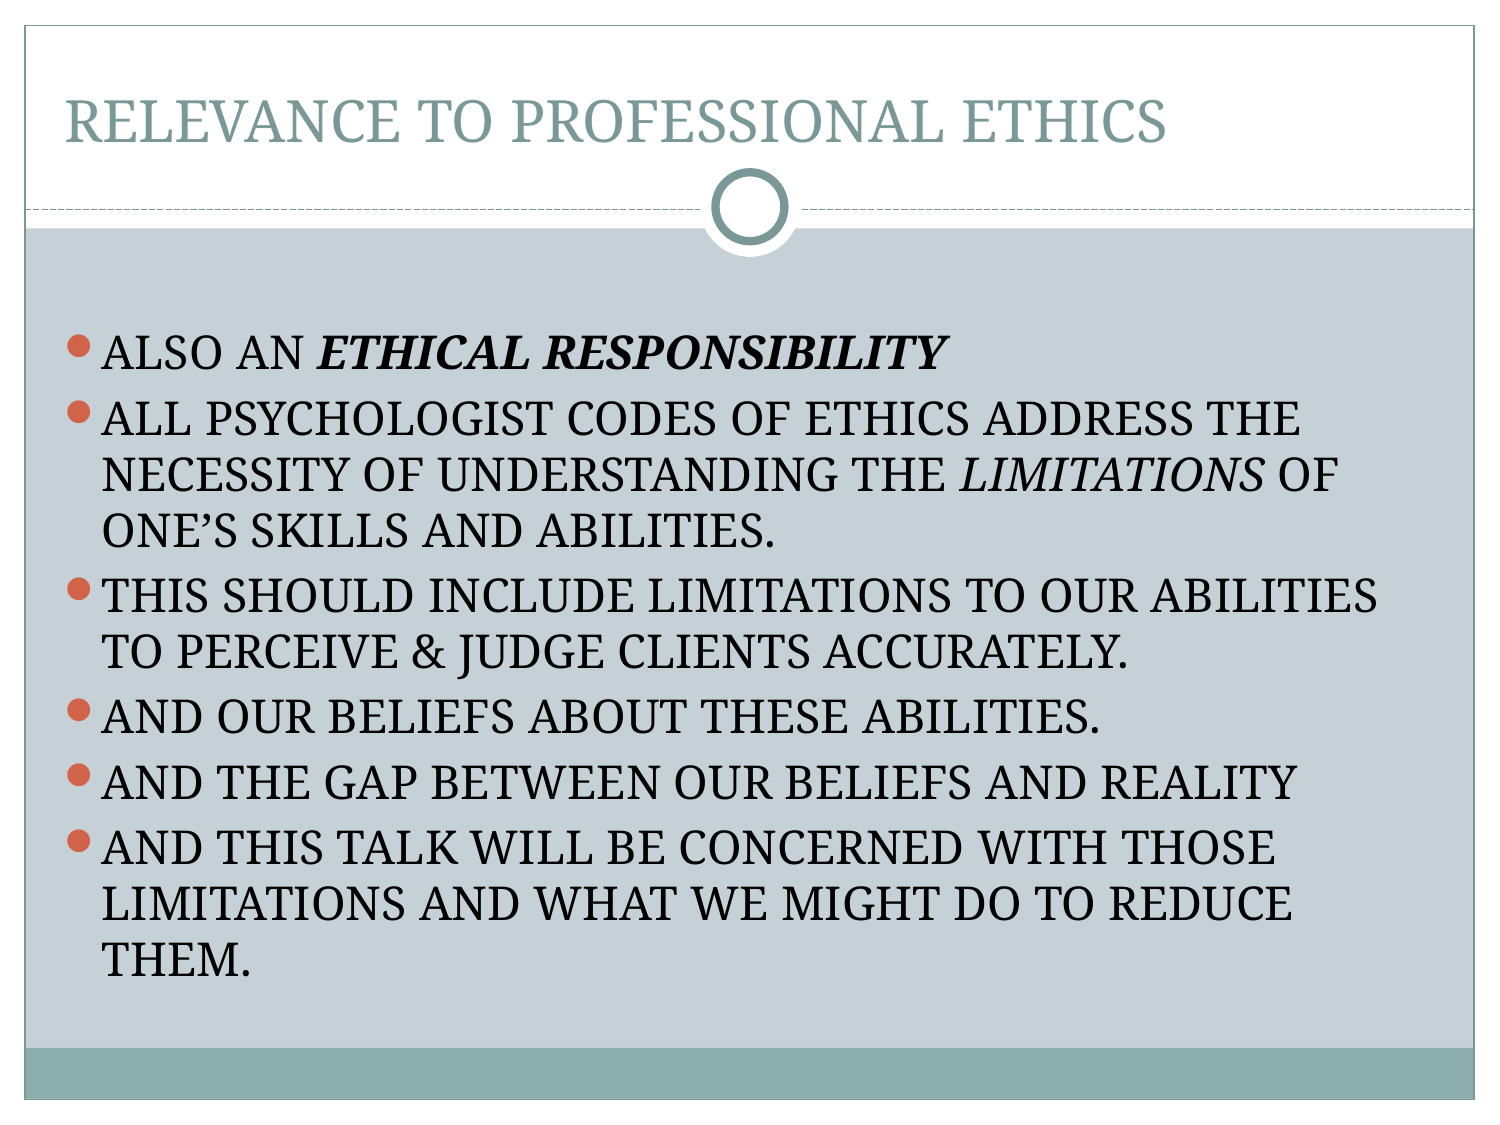

# RELEVANCE TO PROFESSIONAL ETHICS
ALSO AN ETHICAL RESPONSIBILITY
ALL PSYCHOLOGIST CODES OF ETHICS ADDRESS THE NECESSITY OF UNDERSTANDING THE LIMITATIONS OF ONE’S SKILLS AND ABILITIES.
THIS SHOULD INCLUDE LIMITATIONS TO OUR ABILITIES TO PERCEIVE & JUDGE CLIENTS ACCURATELY.
AND OUR BELIEFS ABOUT THESE ABILITIES.
AND THE GAP BETWEEN OUR BELIEFS AND REALITY
AND THIS TALK WILL BE CONCERNED WITH THOSE LIMITATIONS AND WHAT WE MIGHT DO TO REDUCE THEM.